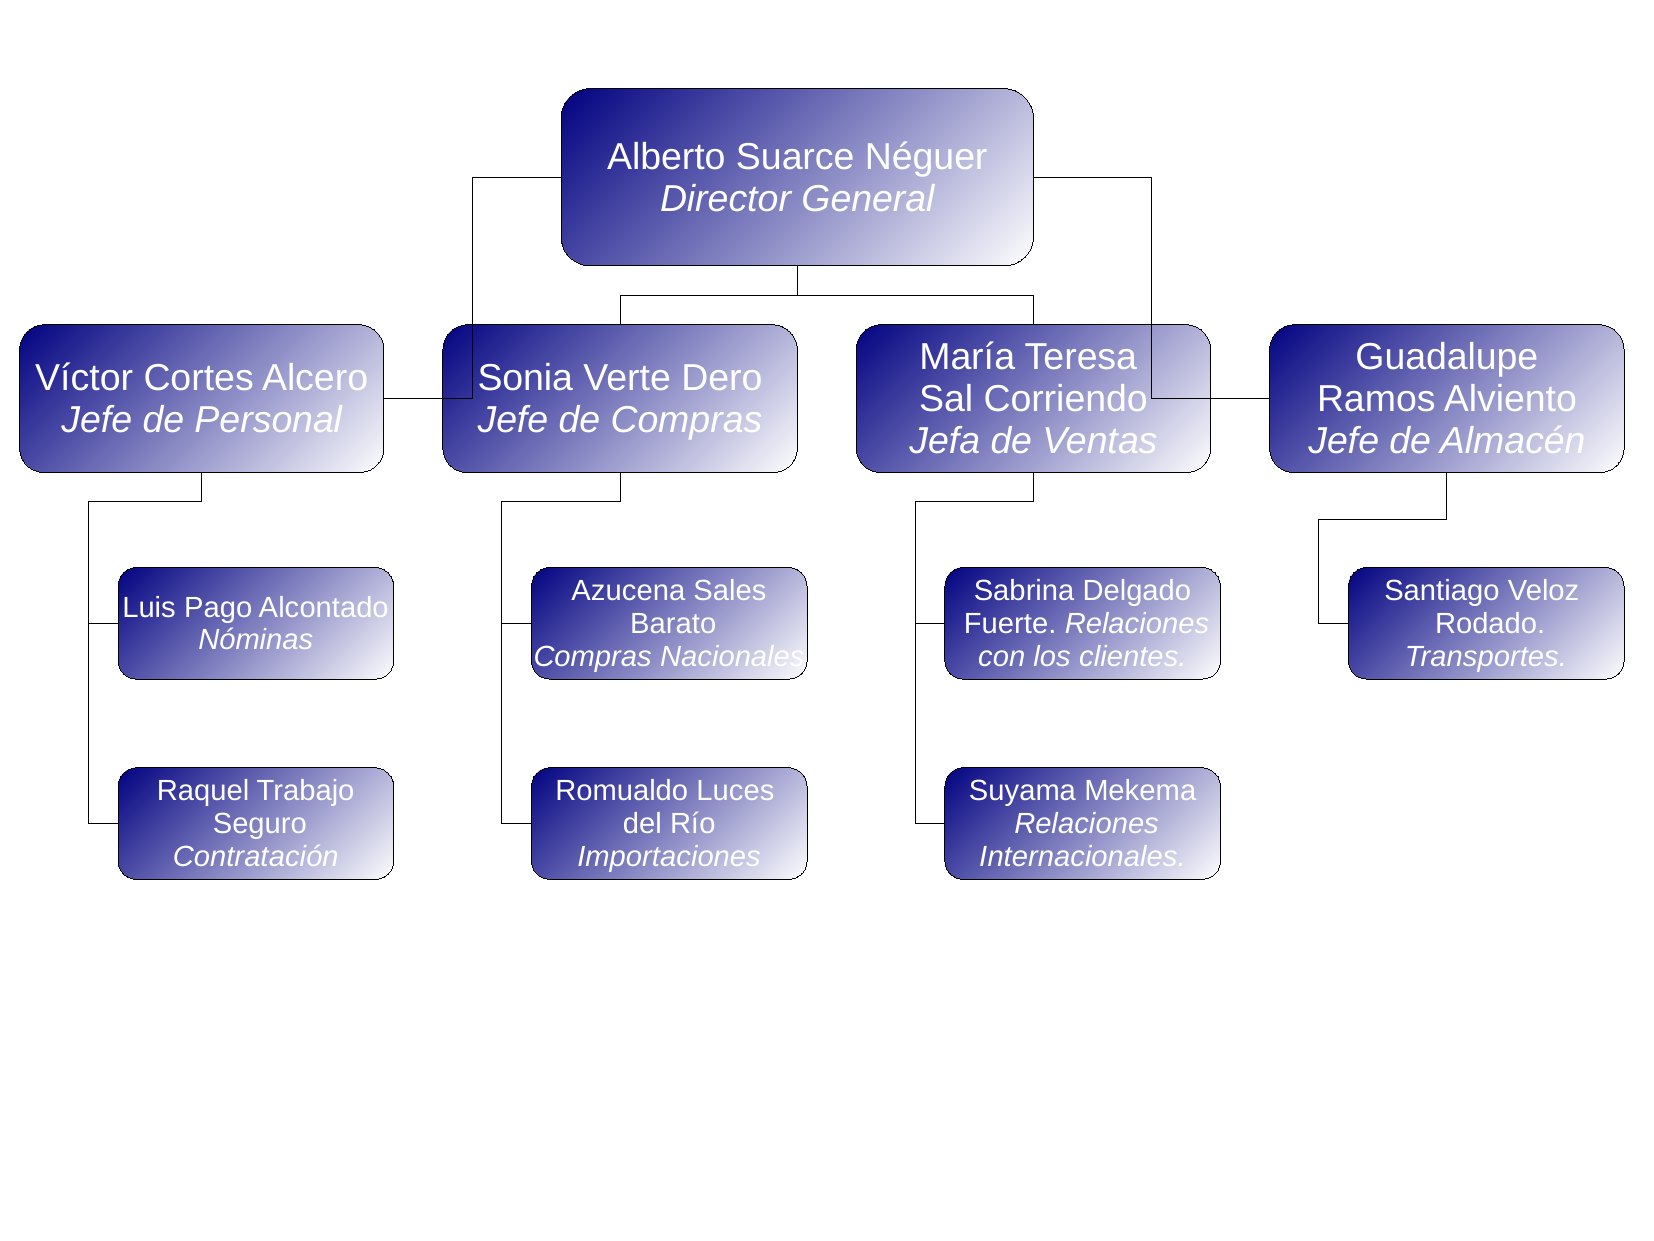

Alberto Suarce Néguer
Director General
Víctor Cortes Alcero
Jefe de Personal
Sonia Verte Dero
Jefe de Compras
María Teresa
Sal Corriendo
Jefa de Ventas
Guadalupe
Ramos Alviento
Jefe de Almacén
Luis Pago Alcontado
Nóminas
Azucena Sales
 Barato
Compras Nacionales
Sabrina Delgado
 Fuerte. Relaciones
con los clientes.
Santiago Veloz
 Rodado.
Transportes.
Raquel Trabajo
 Seguro
Contratación
Romualdo Luces
del Río
Importaciones
Suyama Mekema
 Relaciones
Internacionales.